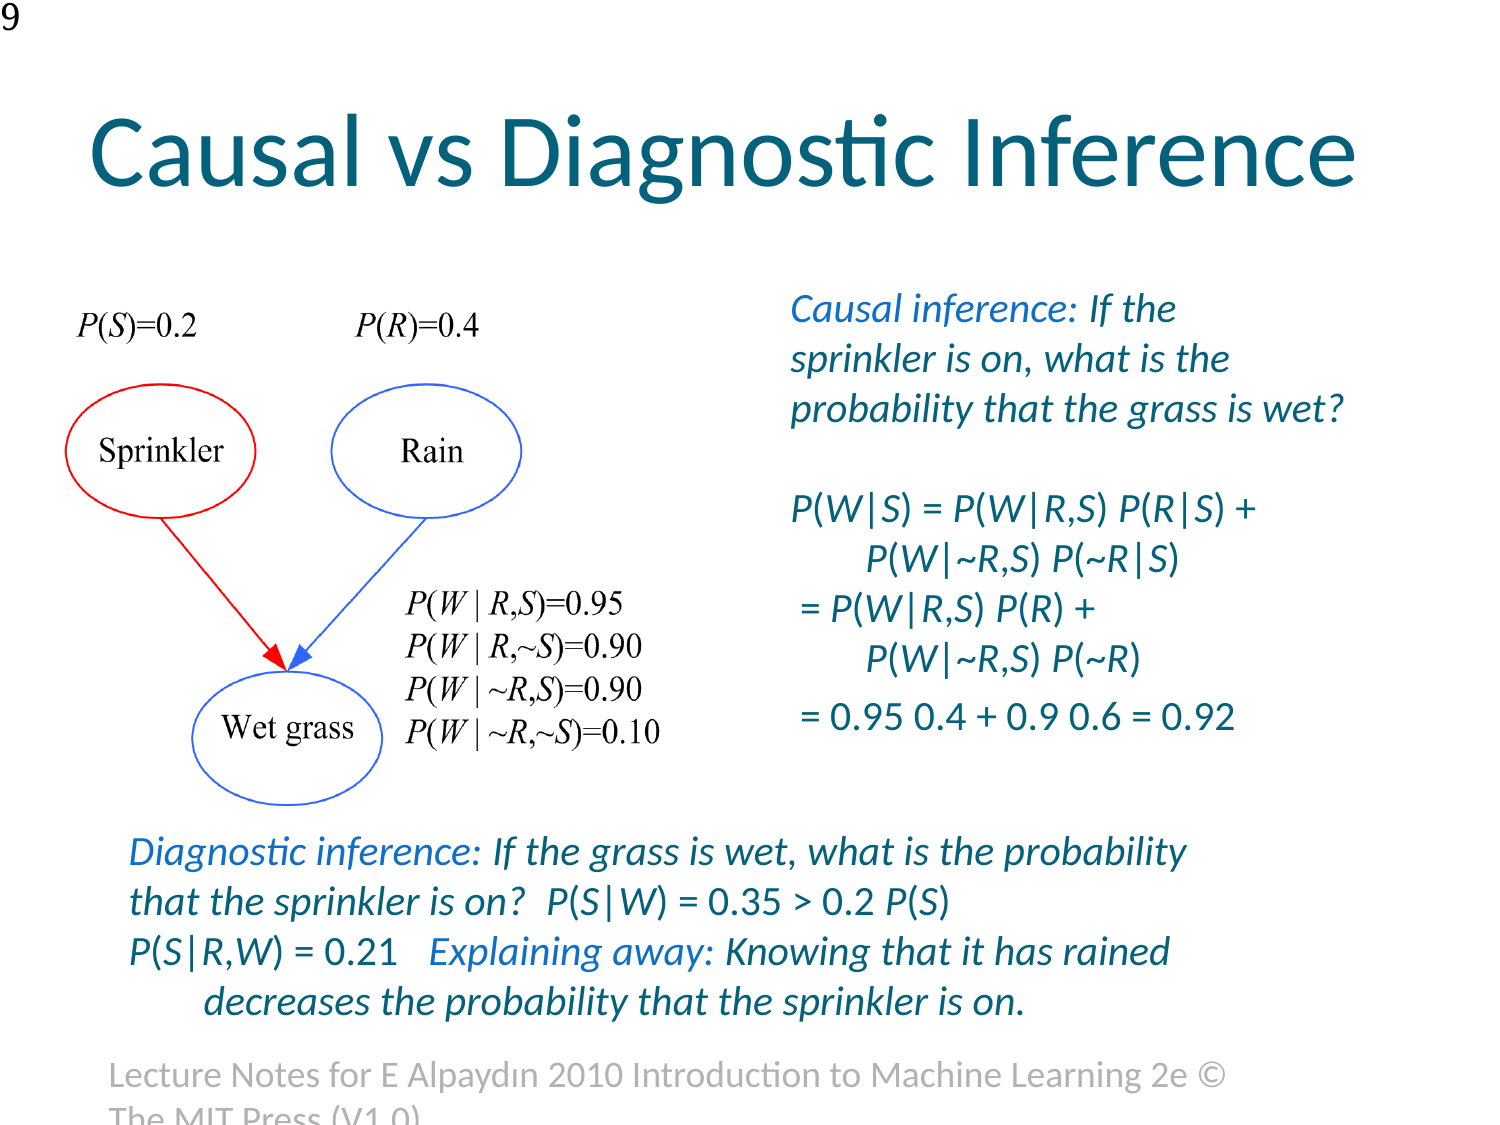

Causal vs Diagnostic Inference
Causal inference: If the
sprinkler is on, what is the
probability that the grass is wet?
P(W|S) = P(W|R,S) P(R|S) +
	P(W|~R,S) P(~R|S)
 = P(W|R,S) P(R) +
	P(W|~R,S) P(~R)
 = 0.95 0.4 + 0.9 0.6 = 0.92
Diagnostic inference: If the grass is wet, what is the probability
that the sprinkler is on? P(S|W) = 0.35 > 0.2 P(S)
P(S|R,W) = 0.21	Explaining away: Knowing that it has rained
	decreases the probability that the sprinkler is on.
Lecture Notes for E Alpaydın 2010 Introduction to Machine Learning 2e © The MIT Press (V1.0)